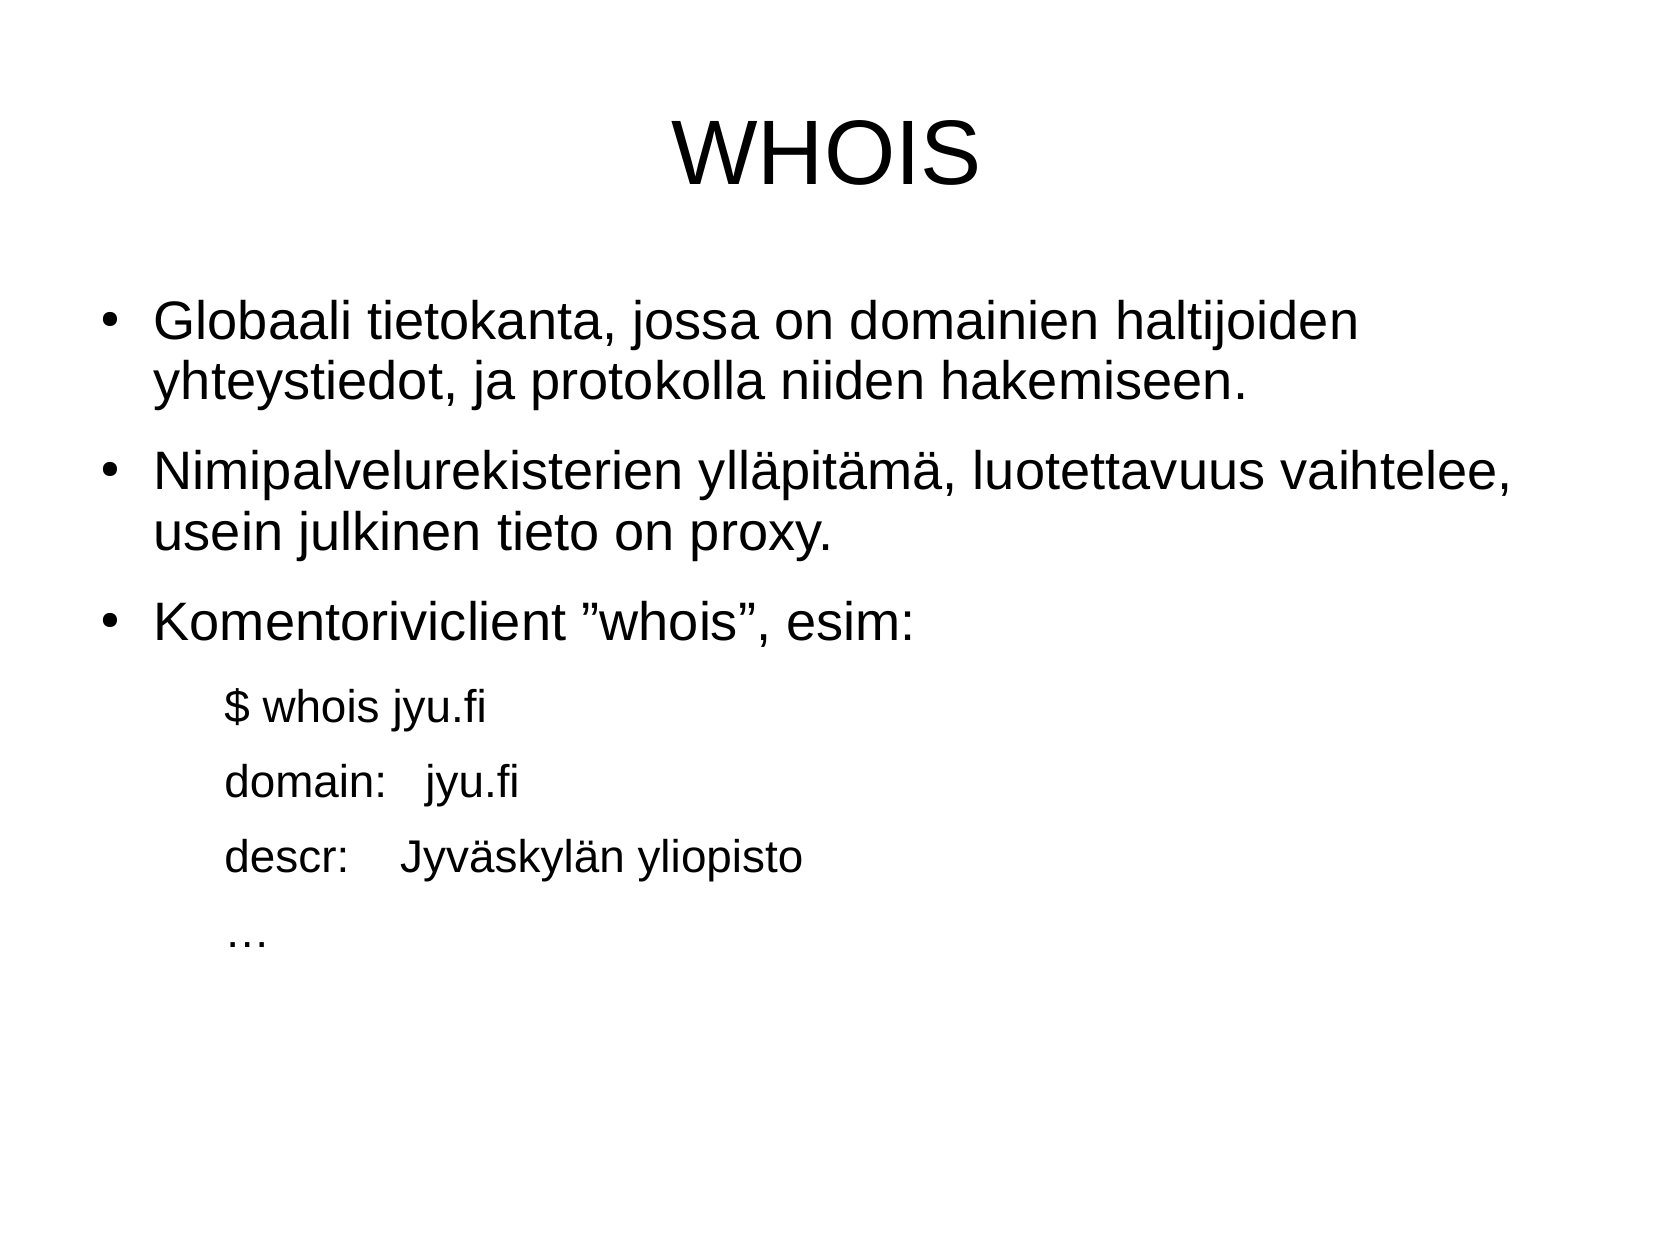

# WHOIS
Globaali tietokanta, jossa on domainien haltijoiden yhteystiedot, ja protokolla niiden hakemiseen.
Nimipalvelurekisterien ylläpitämä, luotettavuus vaihtelee, usein julkinen tieto on proxy.
Komentoriviclient ”whois”, esim:
$ whois jyu.fi
domain: jyu.fi
descr: Jyväskylän yliopisto
…